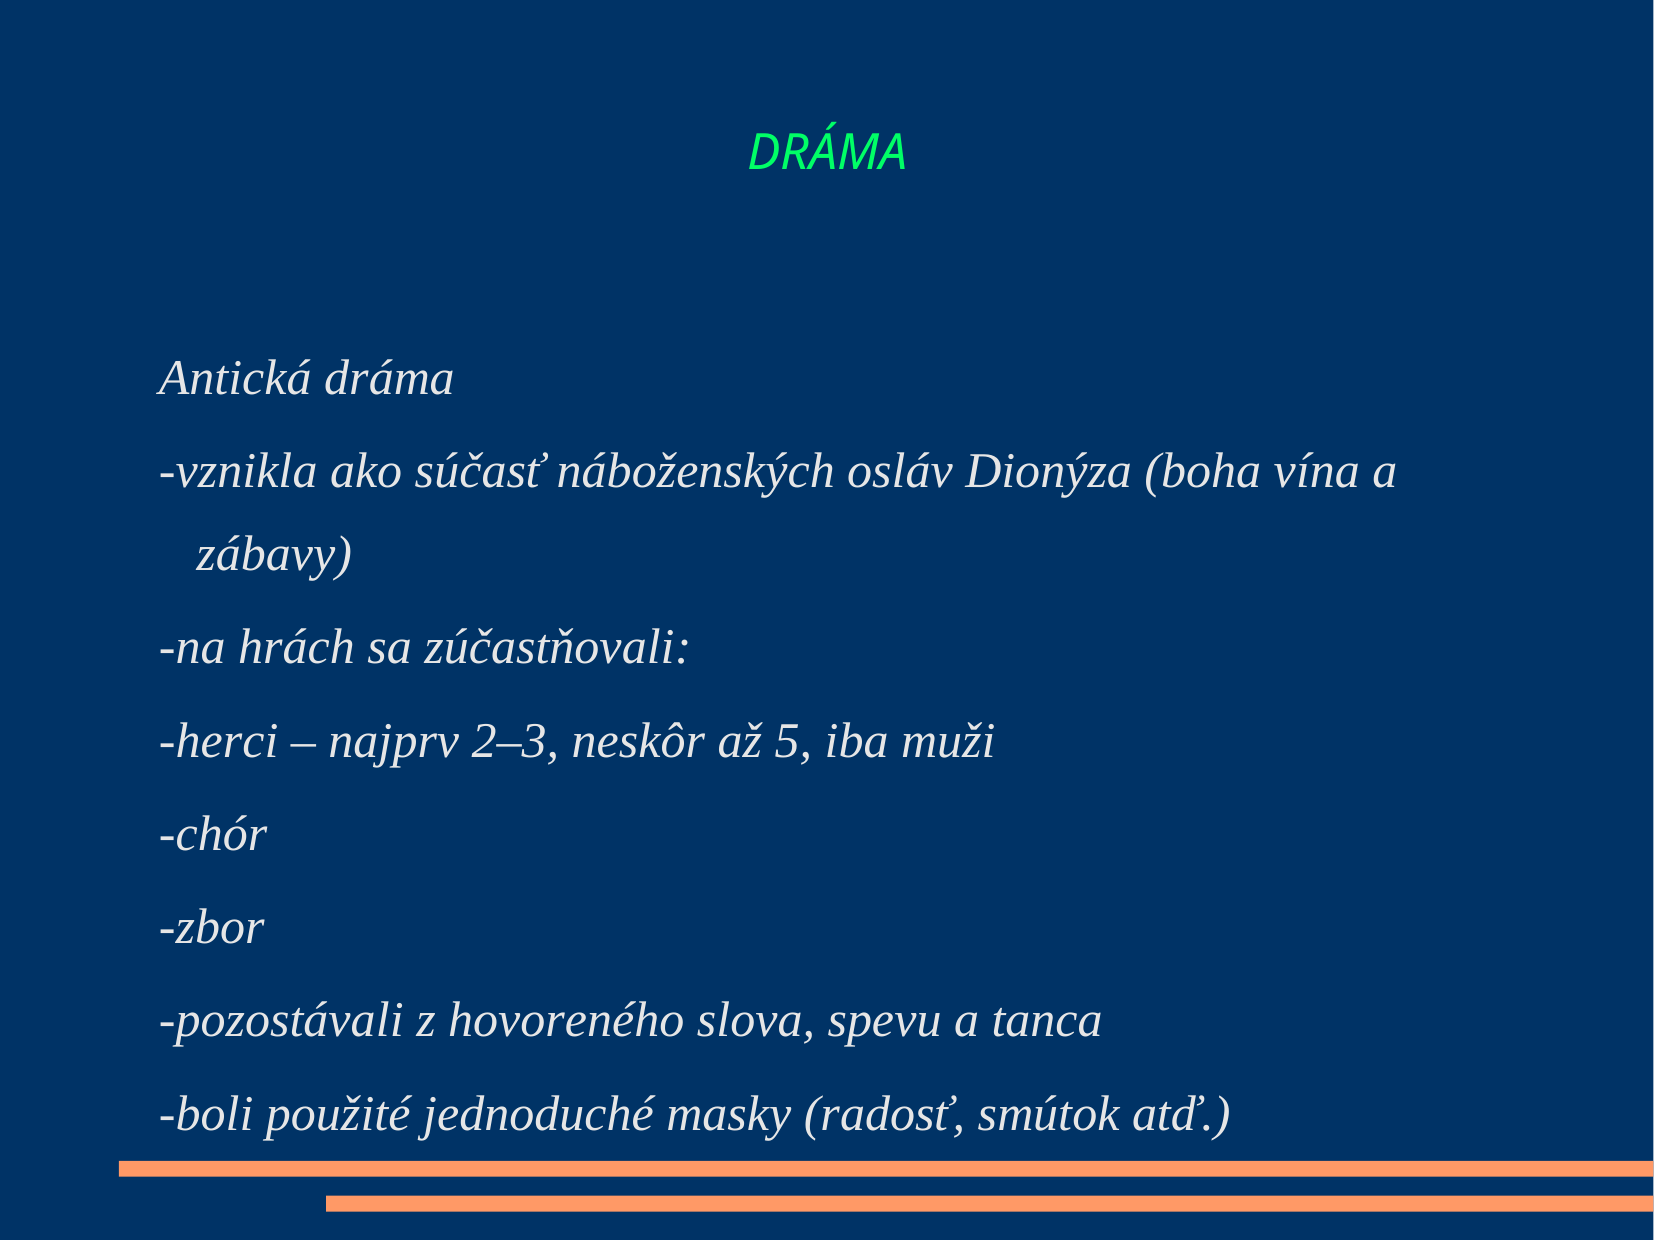

# DRÁMA
Antická dráma
-vznikla ako súčasť náboženských osláv Dionýza (boha vína a zábavy)
-na hrách sa zúčastňovali:
-herci – najprv 2–3, neskôr až 5, iba muži
-chór
-zbor
-pozostávali z hovoreného slova, spevu a tanca
-boli použité jednoduché masky (radosť, smútok atď.)